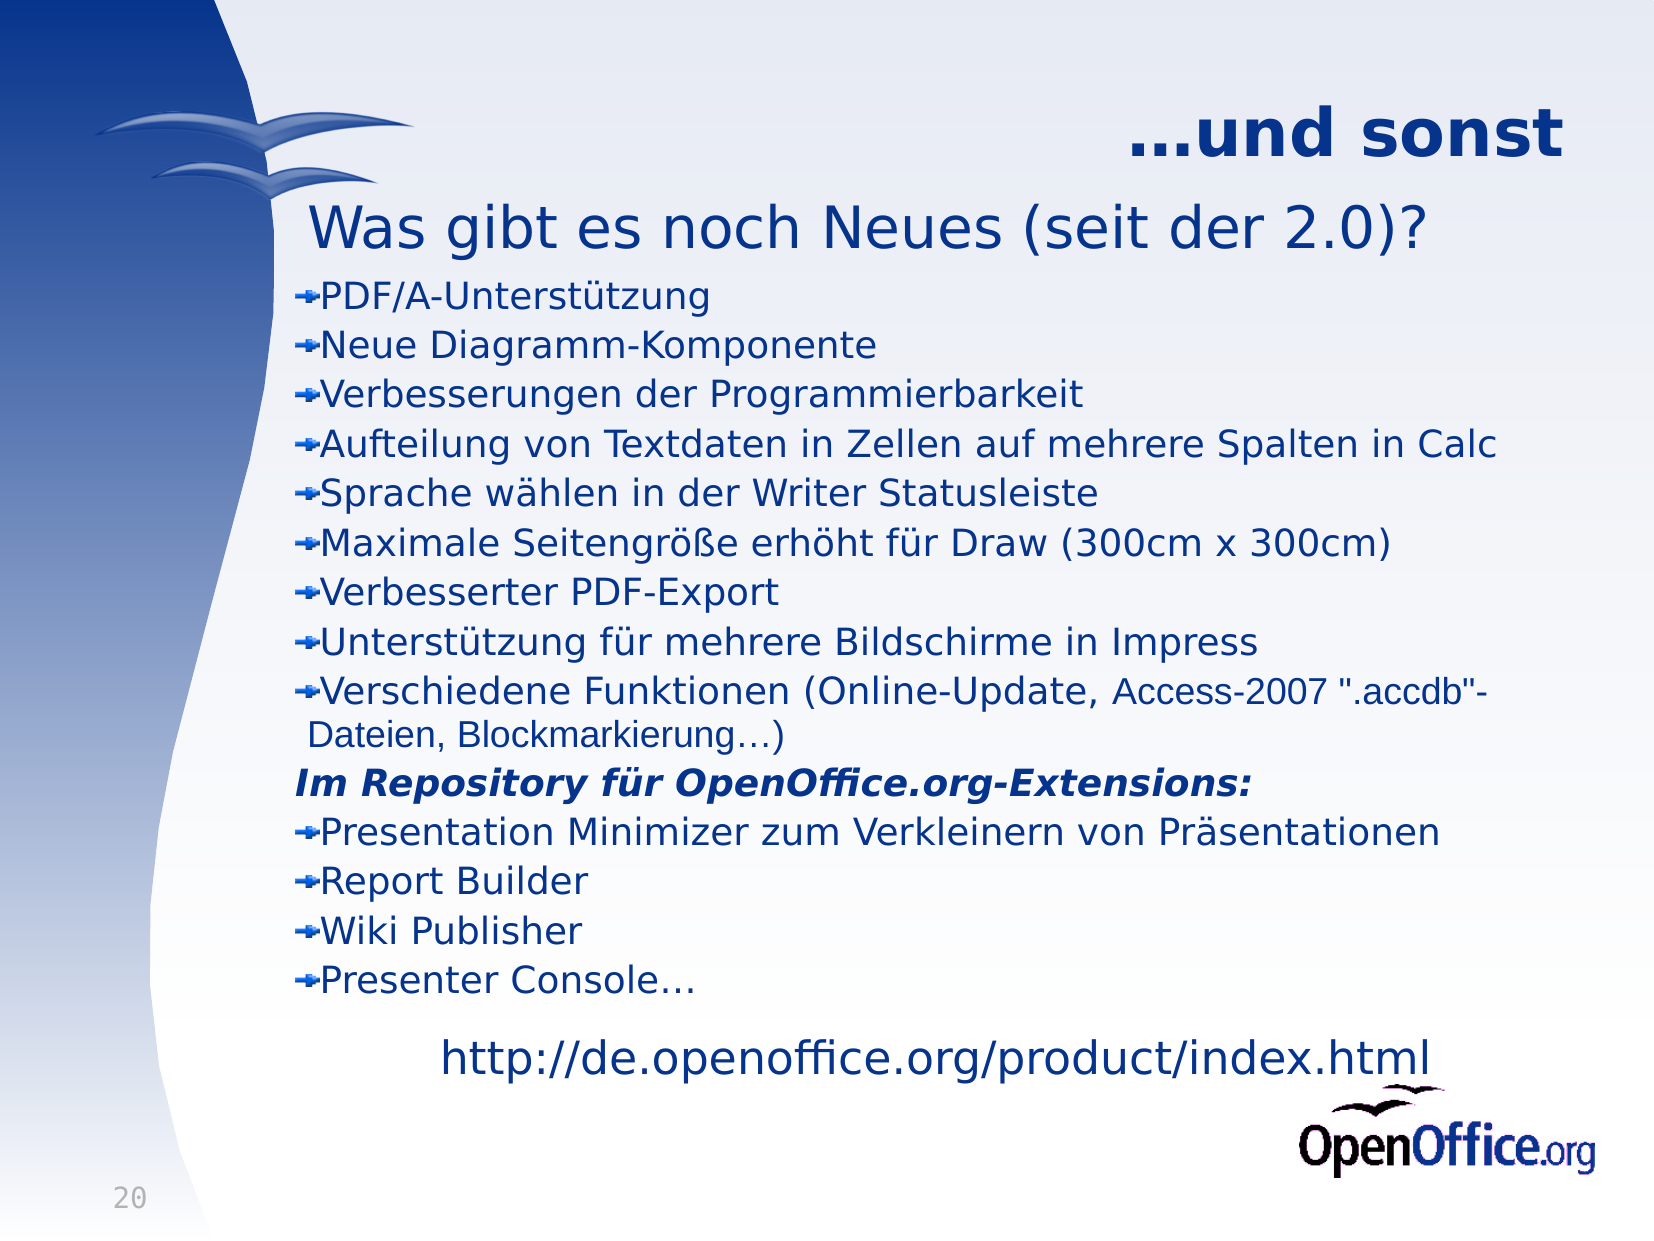

# …und sonst
Was gibt es noch Neues (seit der 2.0)?
PDF/A-Unterstützung
Neue Diagramm-Komponente
Verbesserungen der Programmierbarkeit
Aufteilung von Textdaten in Zellen auf mehrere Spalten in Calc
Sprache wählen in der Writer Statusleiste
Maximale Seitengröße erhöht für Draw (300cm x 300cm)
Verbesserter PDF-Export
Unterstützung für mehrere Bildschirme in Impress
Verschiedene Funktionen (Online-Update, Access-2007 ".accdb"-Dateien, Blockmarkierung…)
Im Repository für OpenOffice.org-Extensions:
Presentation Minimizer zum Verkleinern von Präsentationen
Report Builder
Wiki Publisher
Presenter Console…
http://de.openoffice.org/product/index.html
20